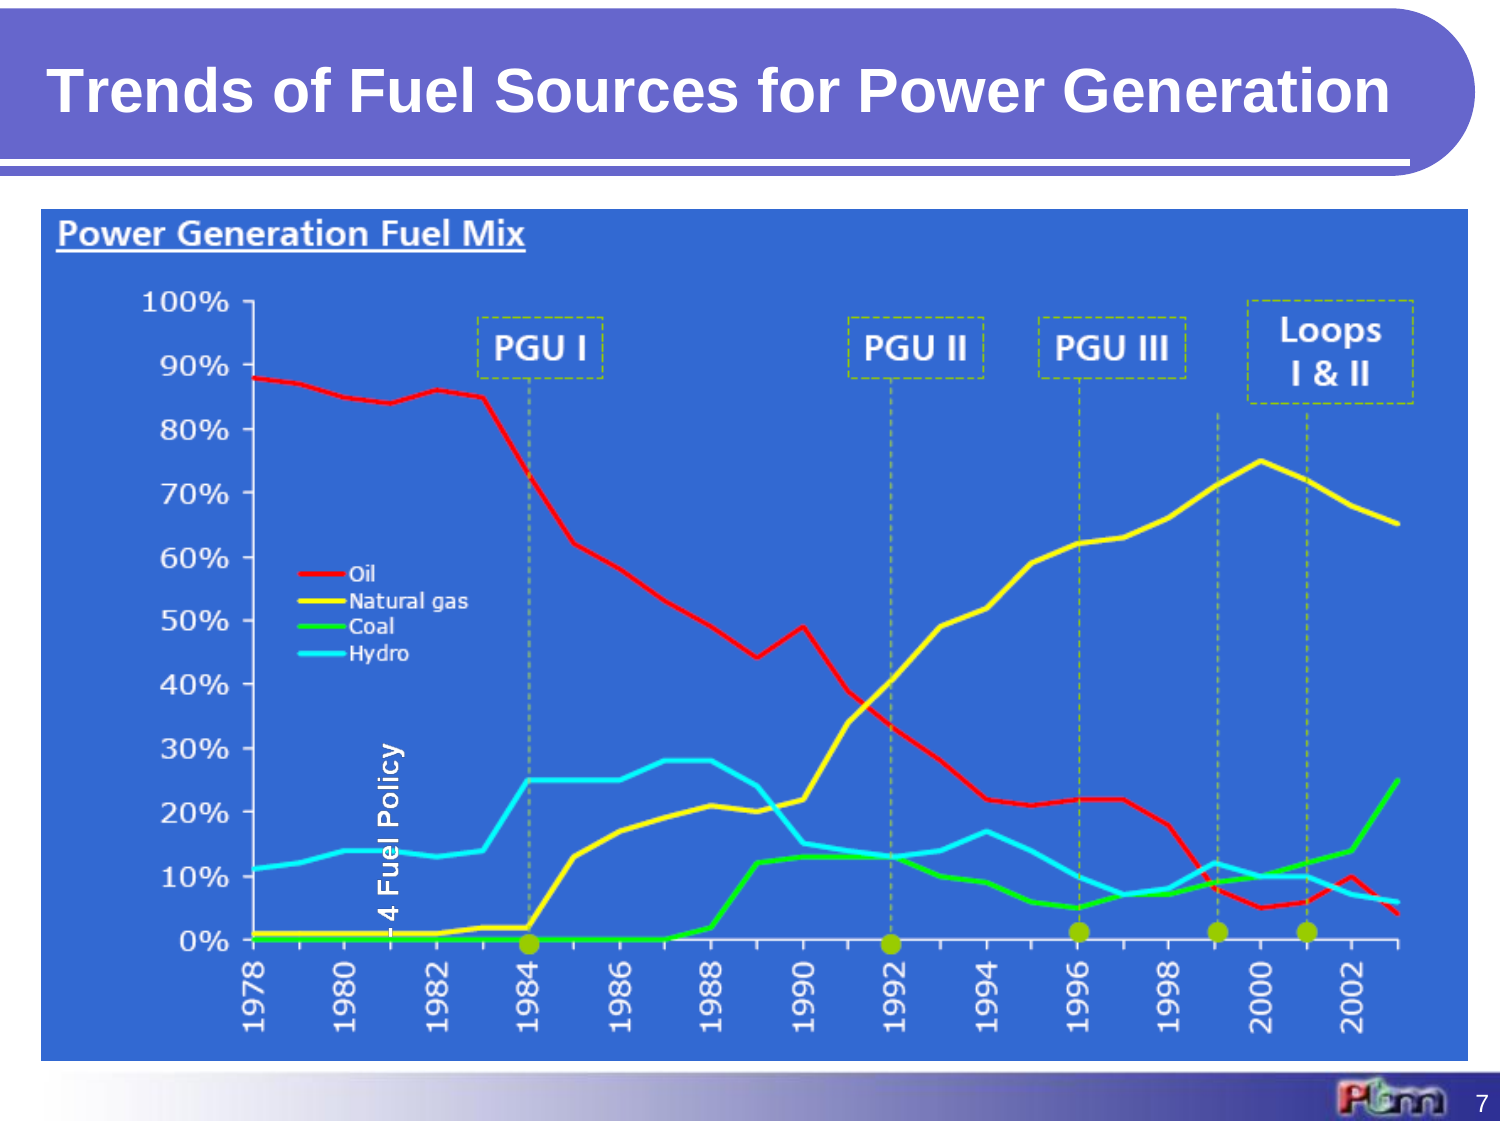

# Trends of Fuel Sources for Power Generation